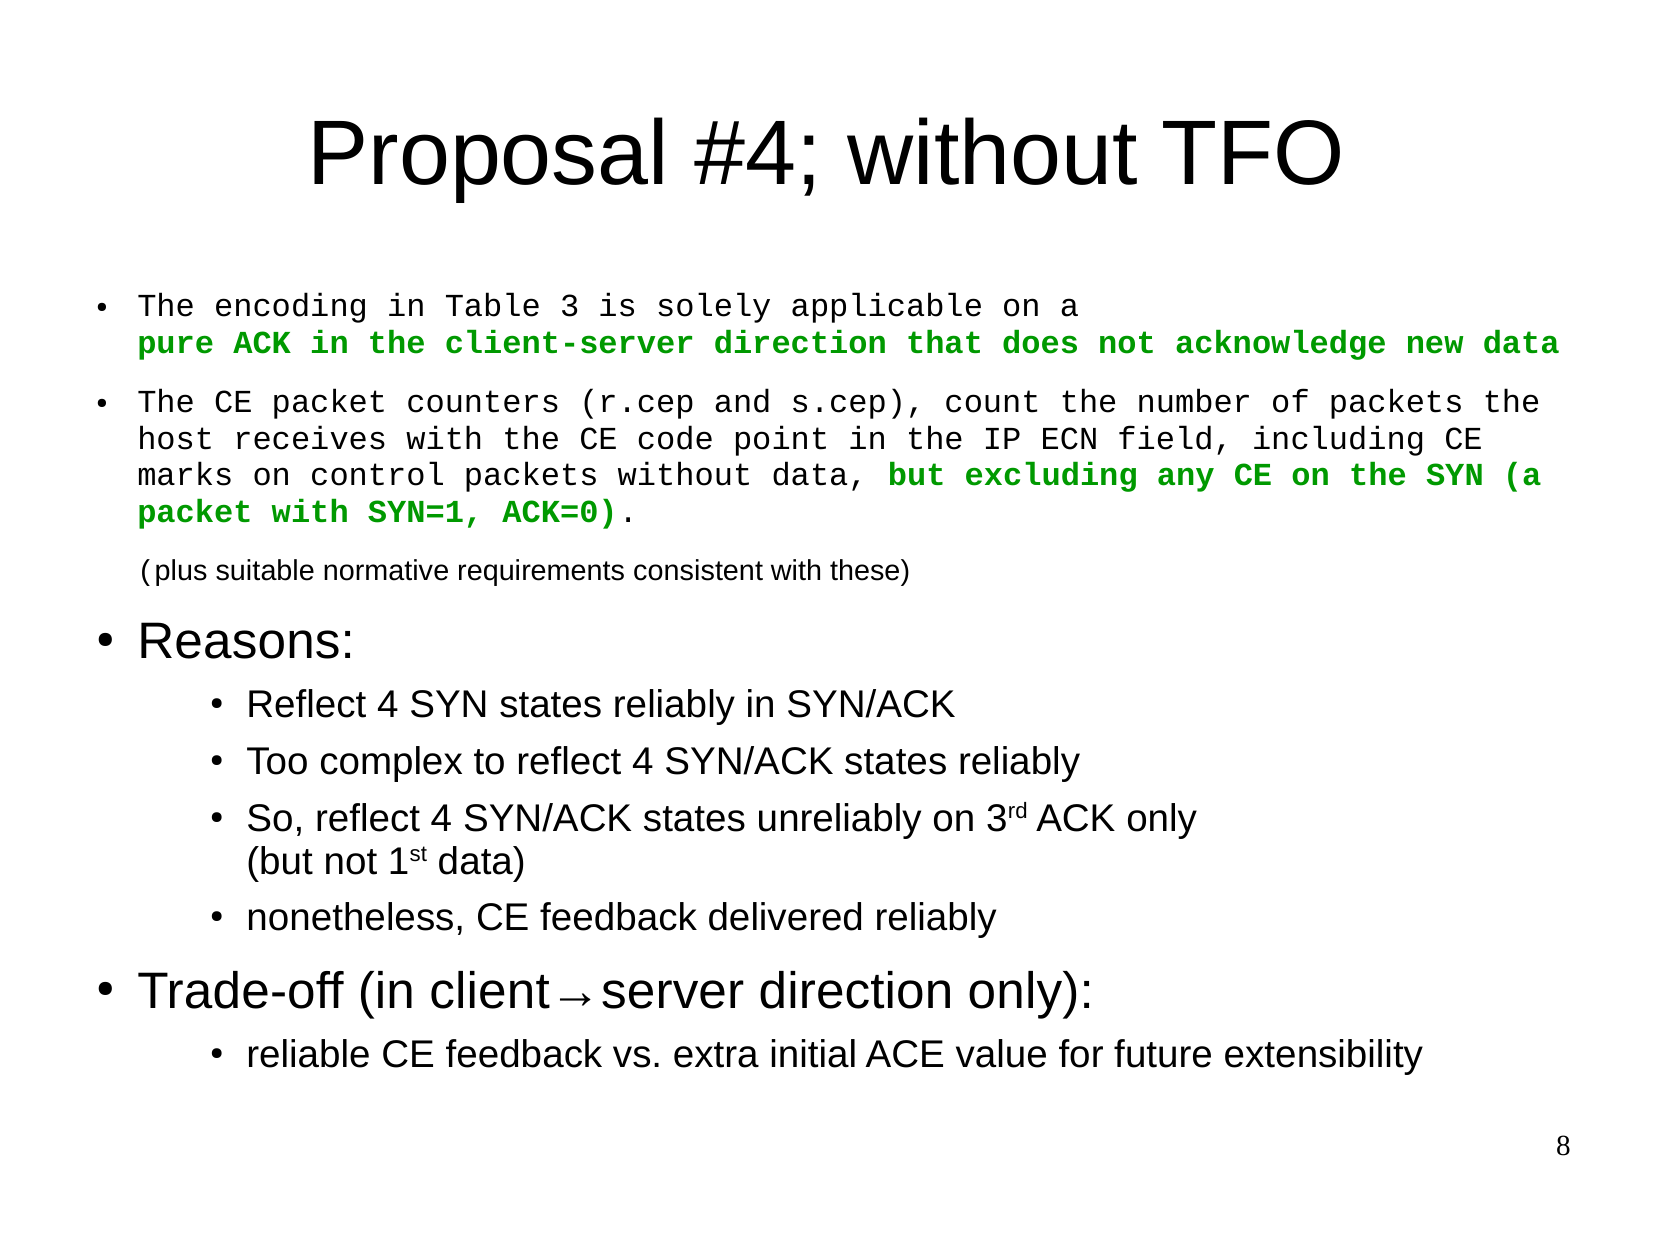

# Proposal #4; without TFO
The encoding in Table 3 is solely applicable on a
pure ACK in the client-server direction that does not acknowledge new data
The CE packet counters (r.cep and s.cep), count the number of packets the host receives with the CE code point in the IP ECN field, including CE marks on control packets without data, but excluding any CE on the SYN (a packet with SYN=1, ACK=0).
(plus suitable normative requirements consistent with these)
Reasons:
Reflect 4 SYN states reliably in SYN/ACK
Too complex to reflect 4 SYN/ACK states reliably
So, reflect 4 SYN/ACK states unreliably on 3rd ACK only
(but not 1st data)
nonetheless, CE feedback delivered reliably
Trade-off (in client→server direction only):
reliable CE feedback vs. extra initial ACE value for future extensibility
8